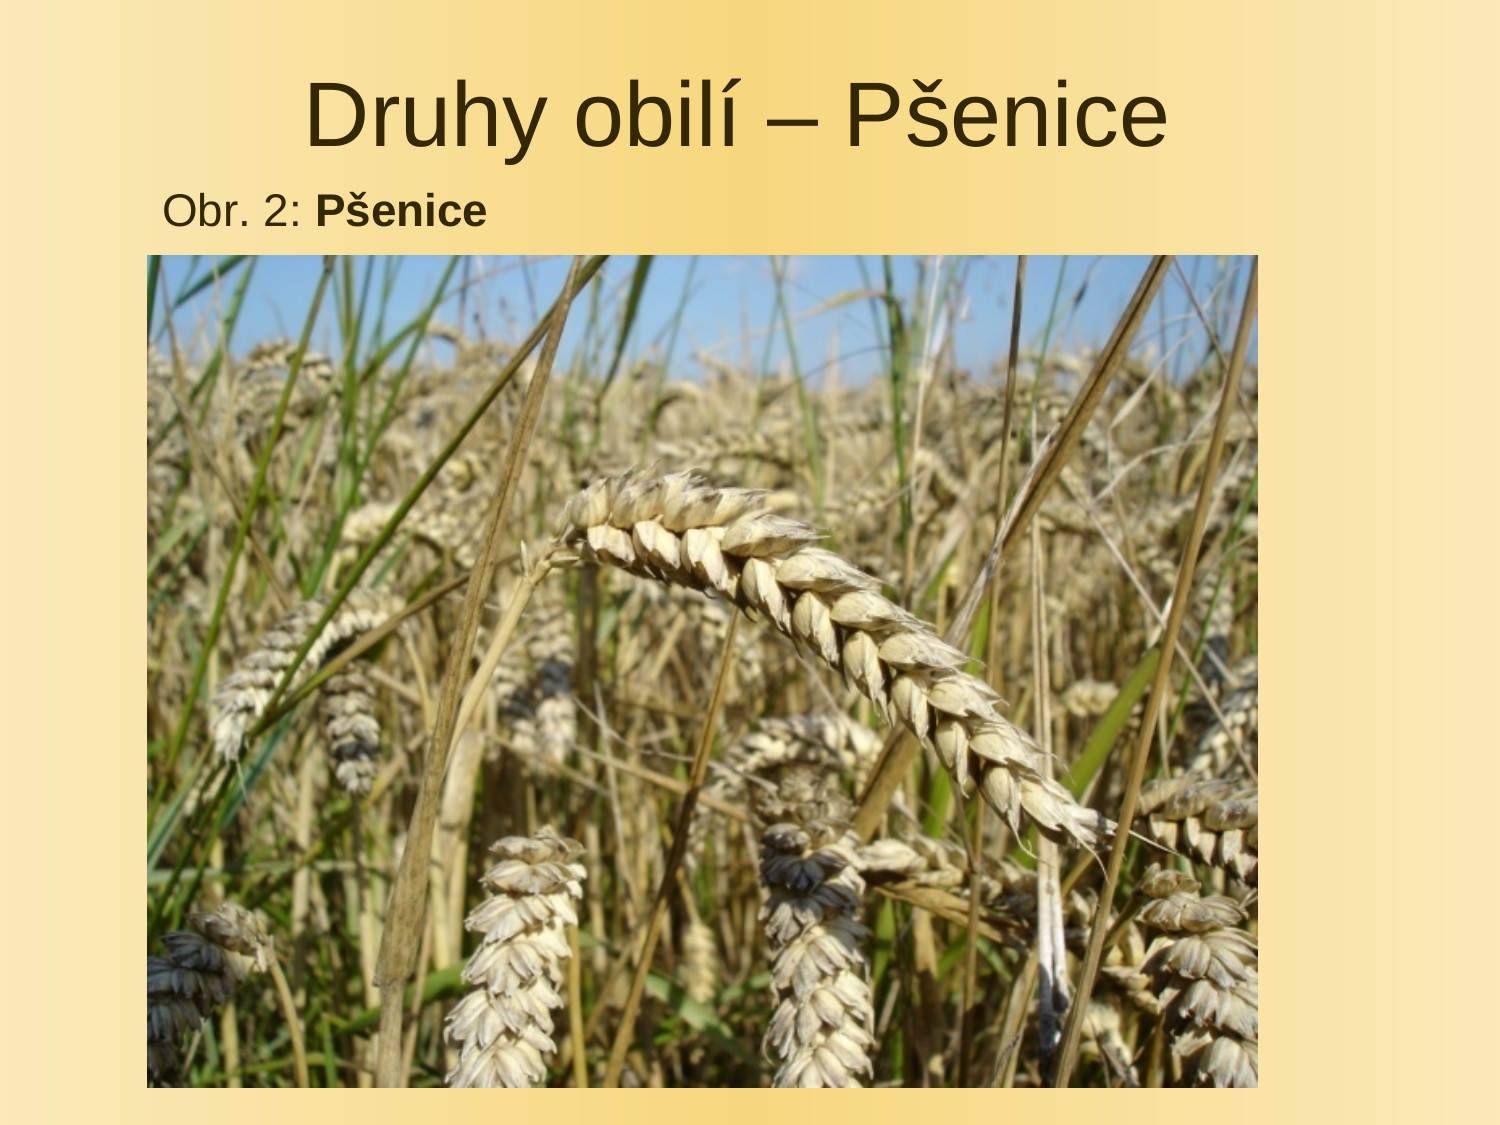

# Druhy obilí – Pšenice
Obr. 2: Pšenice